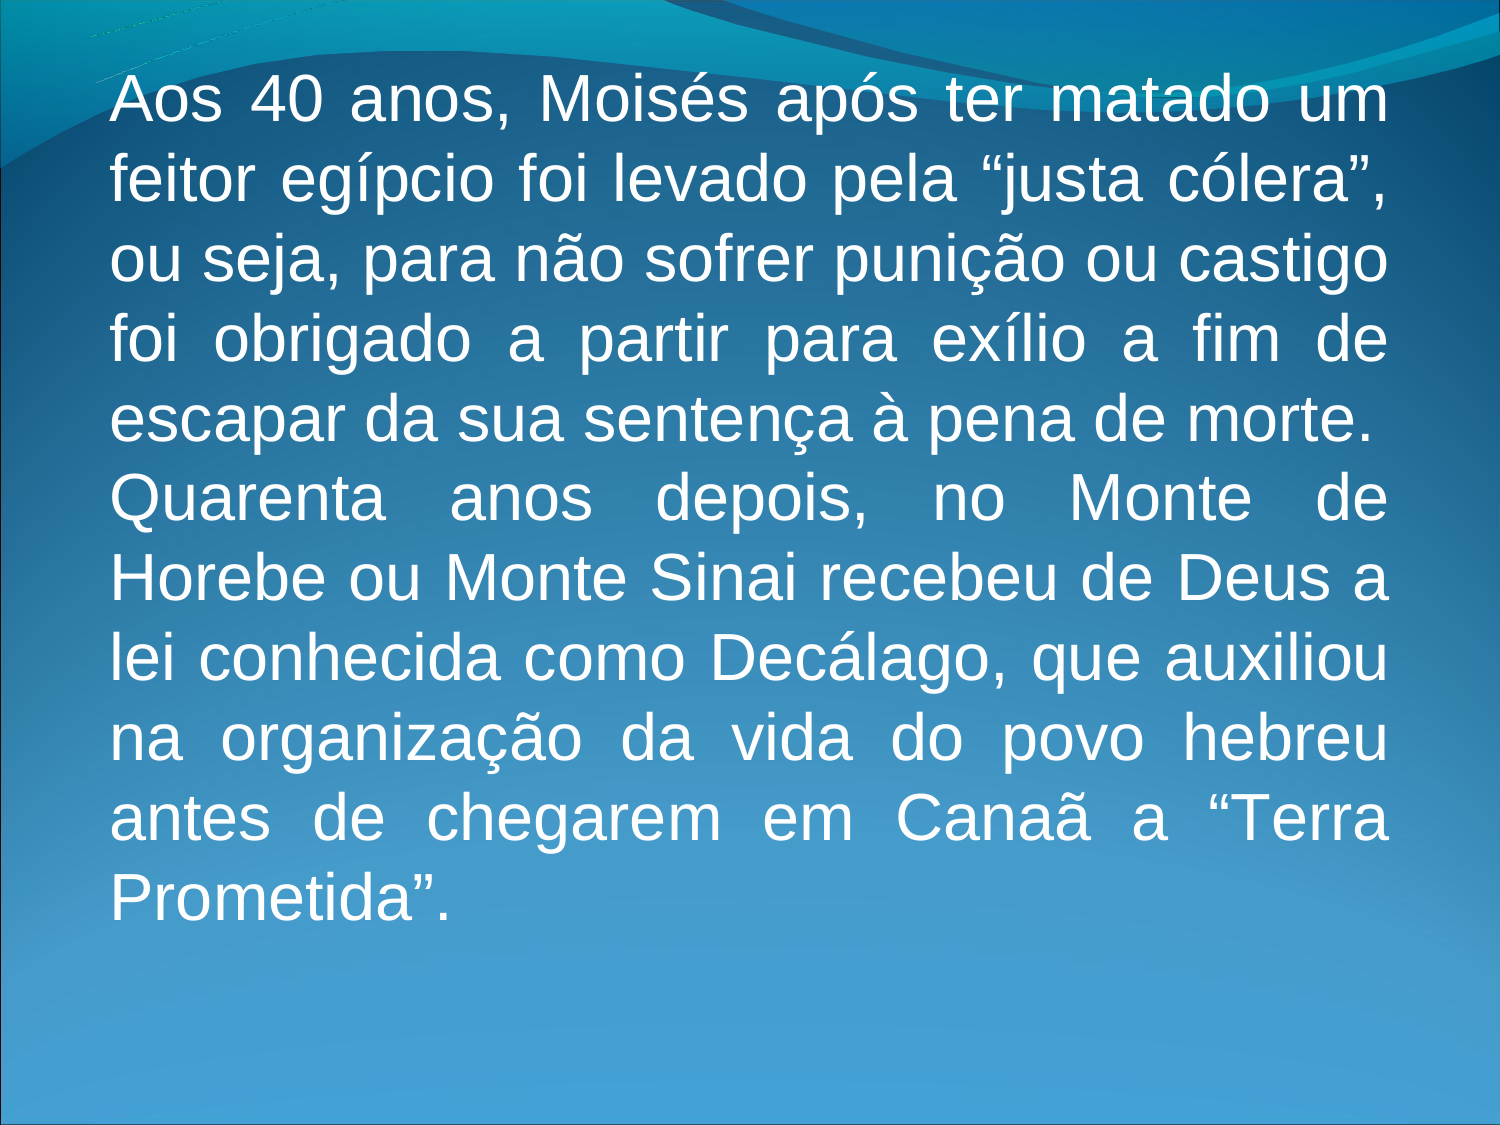

Aos 40 anos, Moisés após ter matado um feitor egípcio foi levado pela “justa cólera”, ou seja, para não sofrer punição ou castigo foi obrigado a partir para exílio a fim de escapar da sua sentença à pena de morte.
Quarenta anos depois, no Monte de Horebe ou Monte Sinai recebeu de Deus a lei conhecida como Decálago, que auxiliou na organização da vida do povo hebreu antes de chegarem em Canaã a “Terra Prometida”.